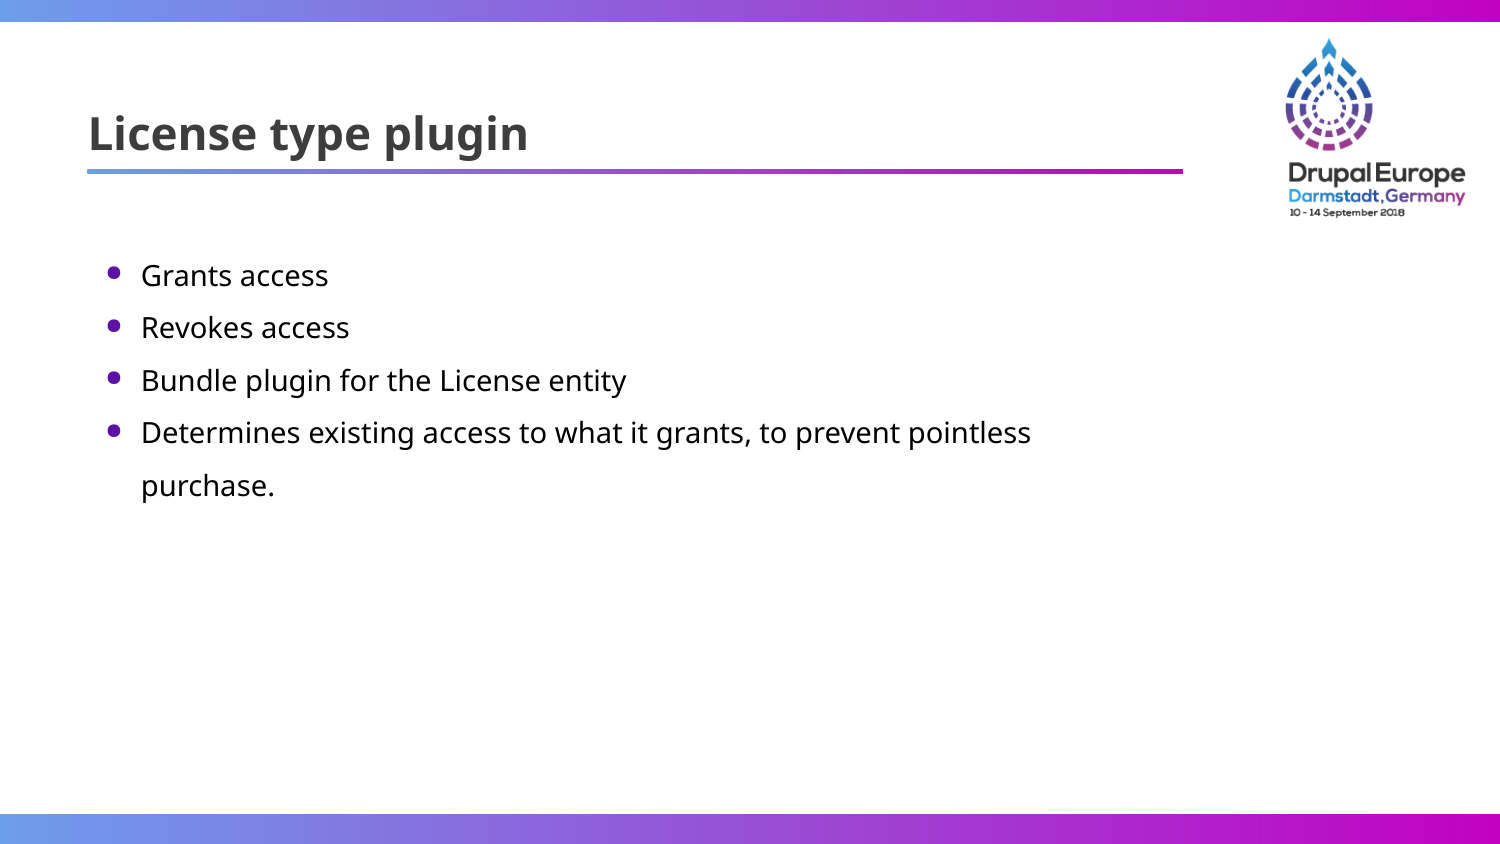

License type plugin
Grants access
Revokes access
Bundle plugin for the License entity
Determines existing access to what it grants, to prevent pointless purchase.